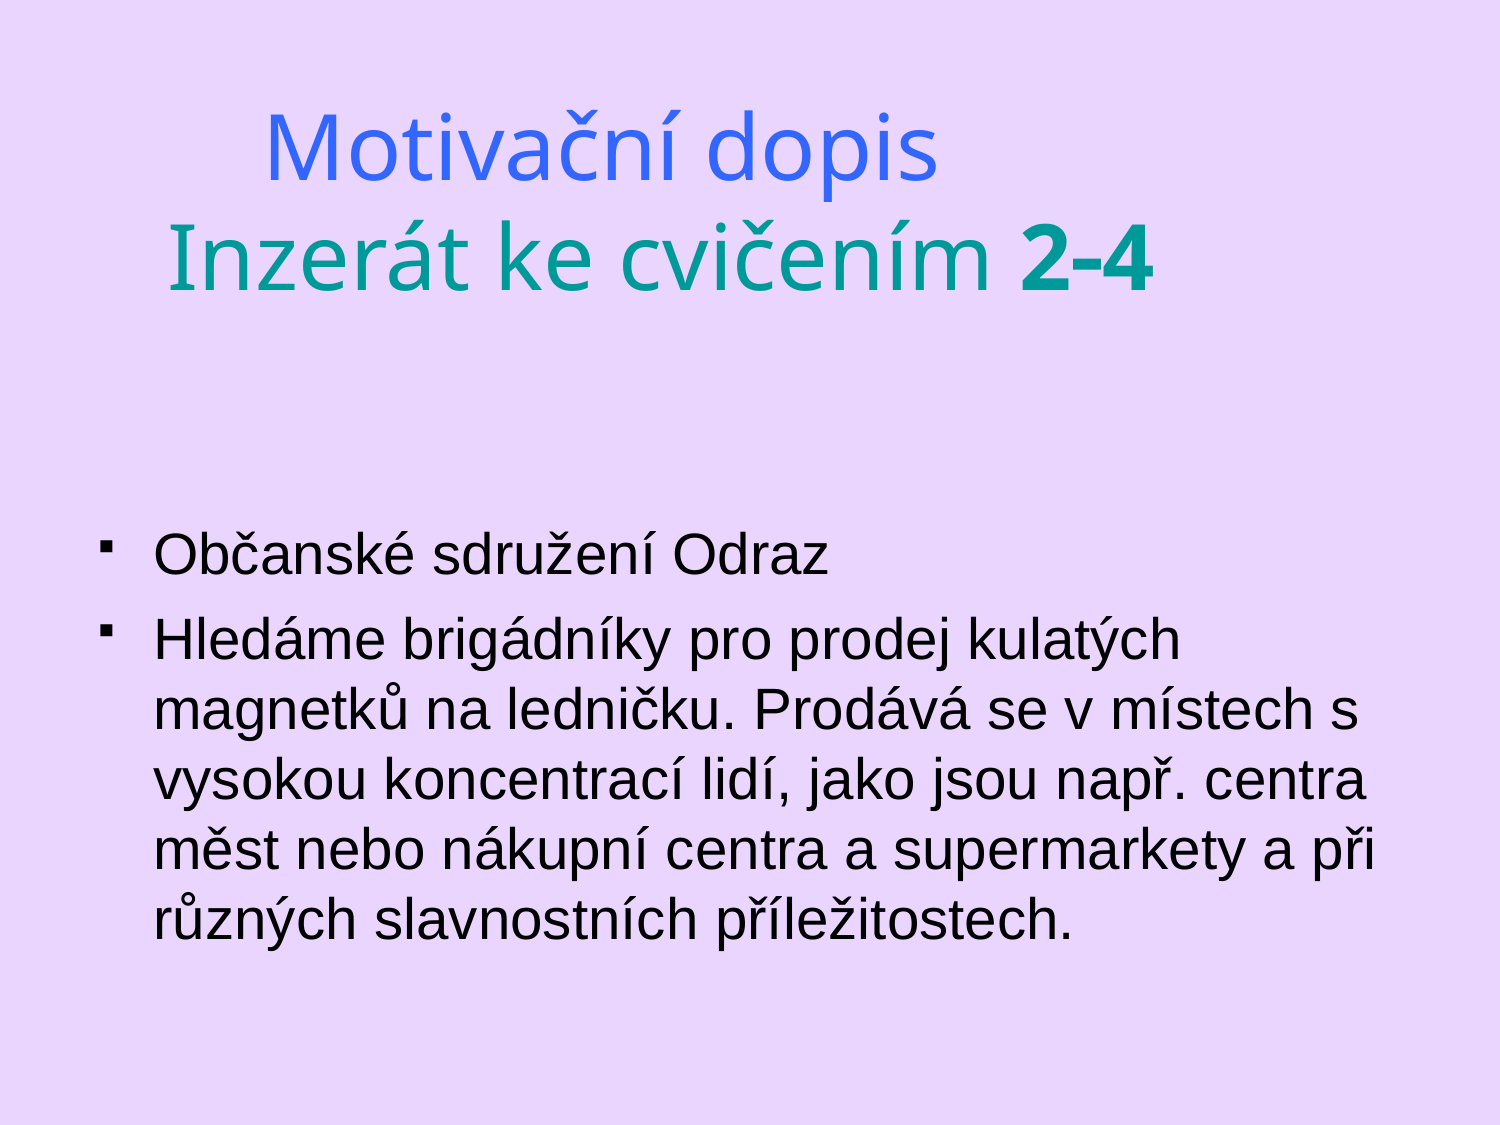

# Motivační dopis Inzerát ke cvičením 24
Občanské sdružení Odraz
Hledáme brigádníky pro prodej kulatých magnetků na ledničku. Prodává se v místech s vysokou koncentrací lidí, jako jsou např. centra měst nebo nákupní centra a supermarkety a při různých slavnostních příležitostech.